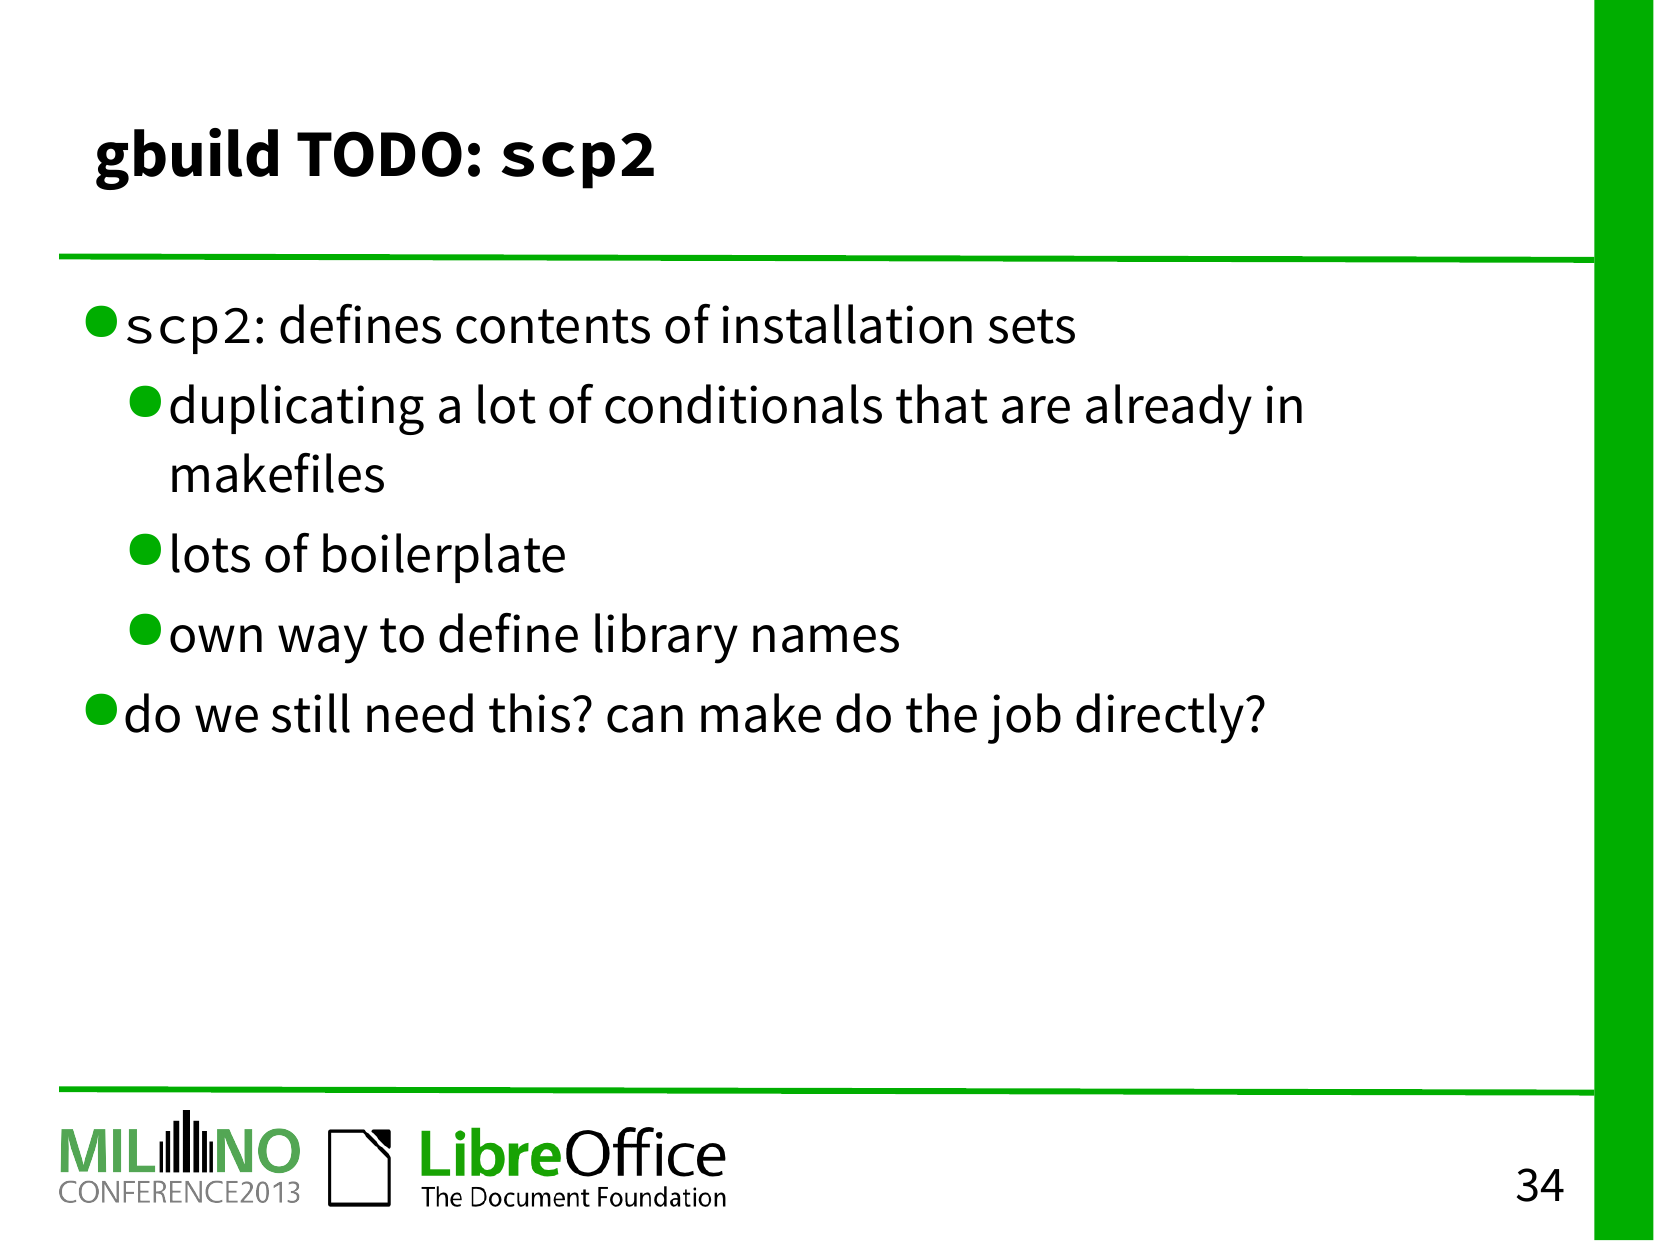

# gbuild TODO: scp2
scp2: defines contents of installation sets
duplicating a lot of conditionals that are already in makefiles
lots of boilerplate
own way to define library names
do we still need this? can make do the job directly?
34